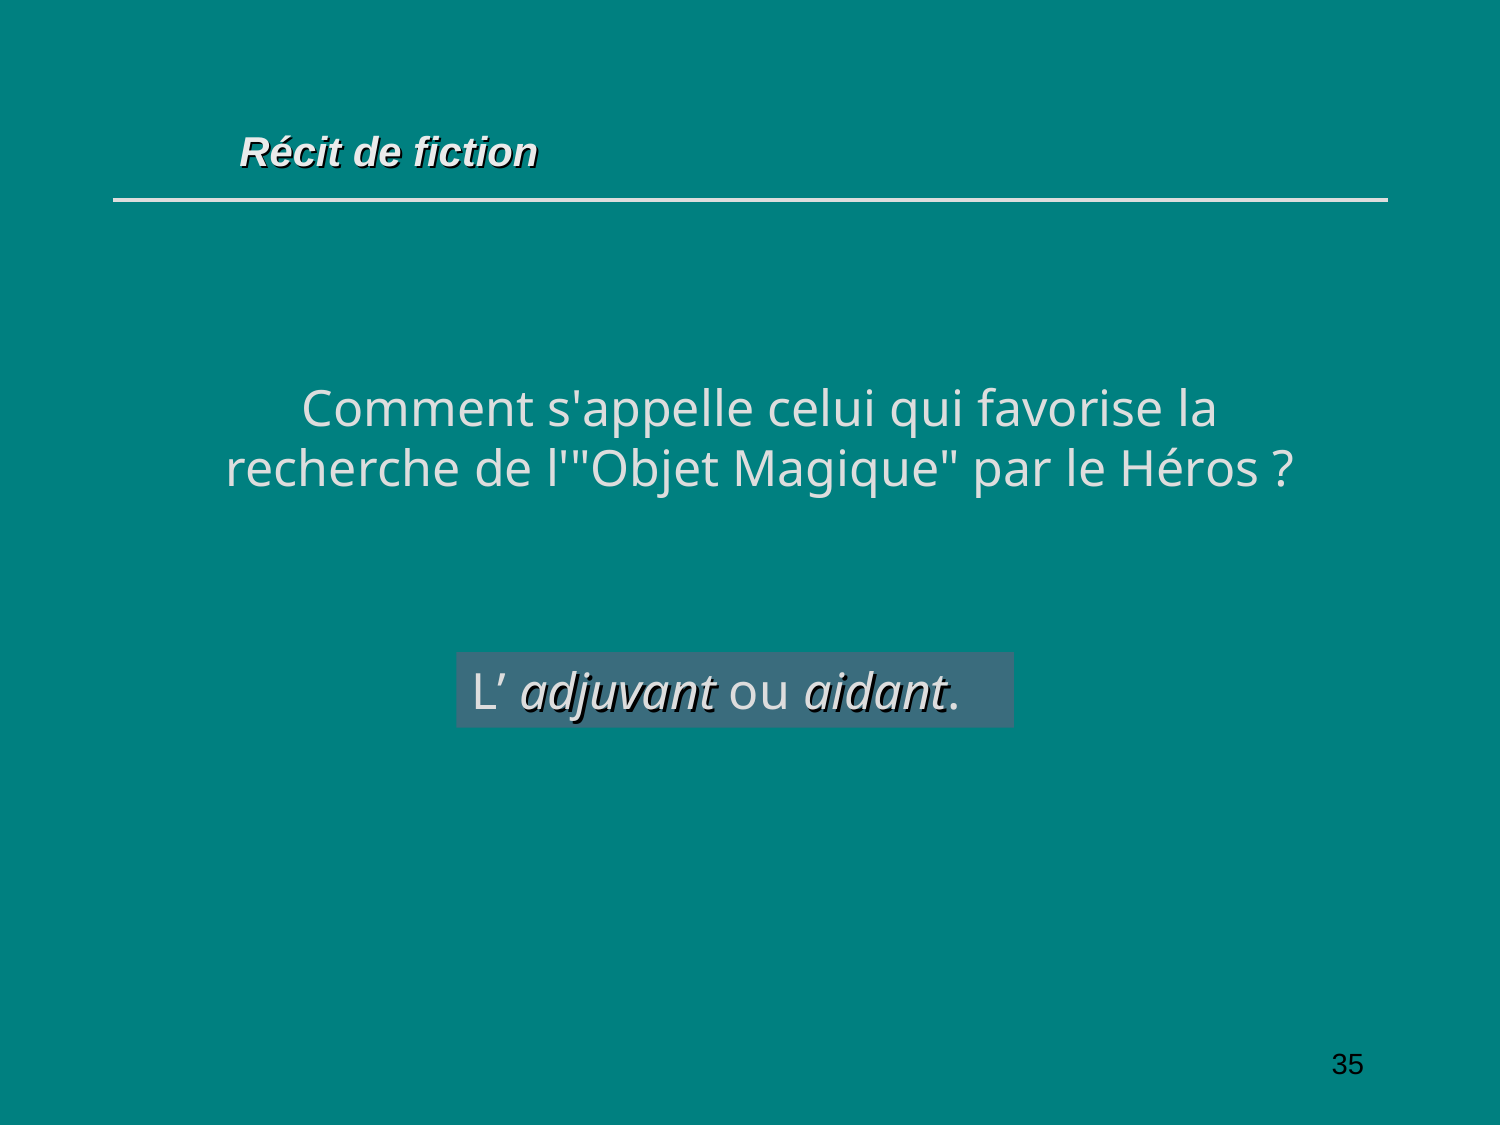

Récit de fiction
Comment s'appelle celui qui favorise la recherche de l'"Objet Magique" par le Héros ?
L’ adjuvant ou aidant.
35